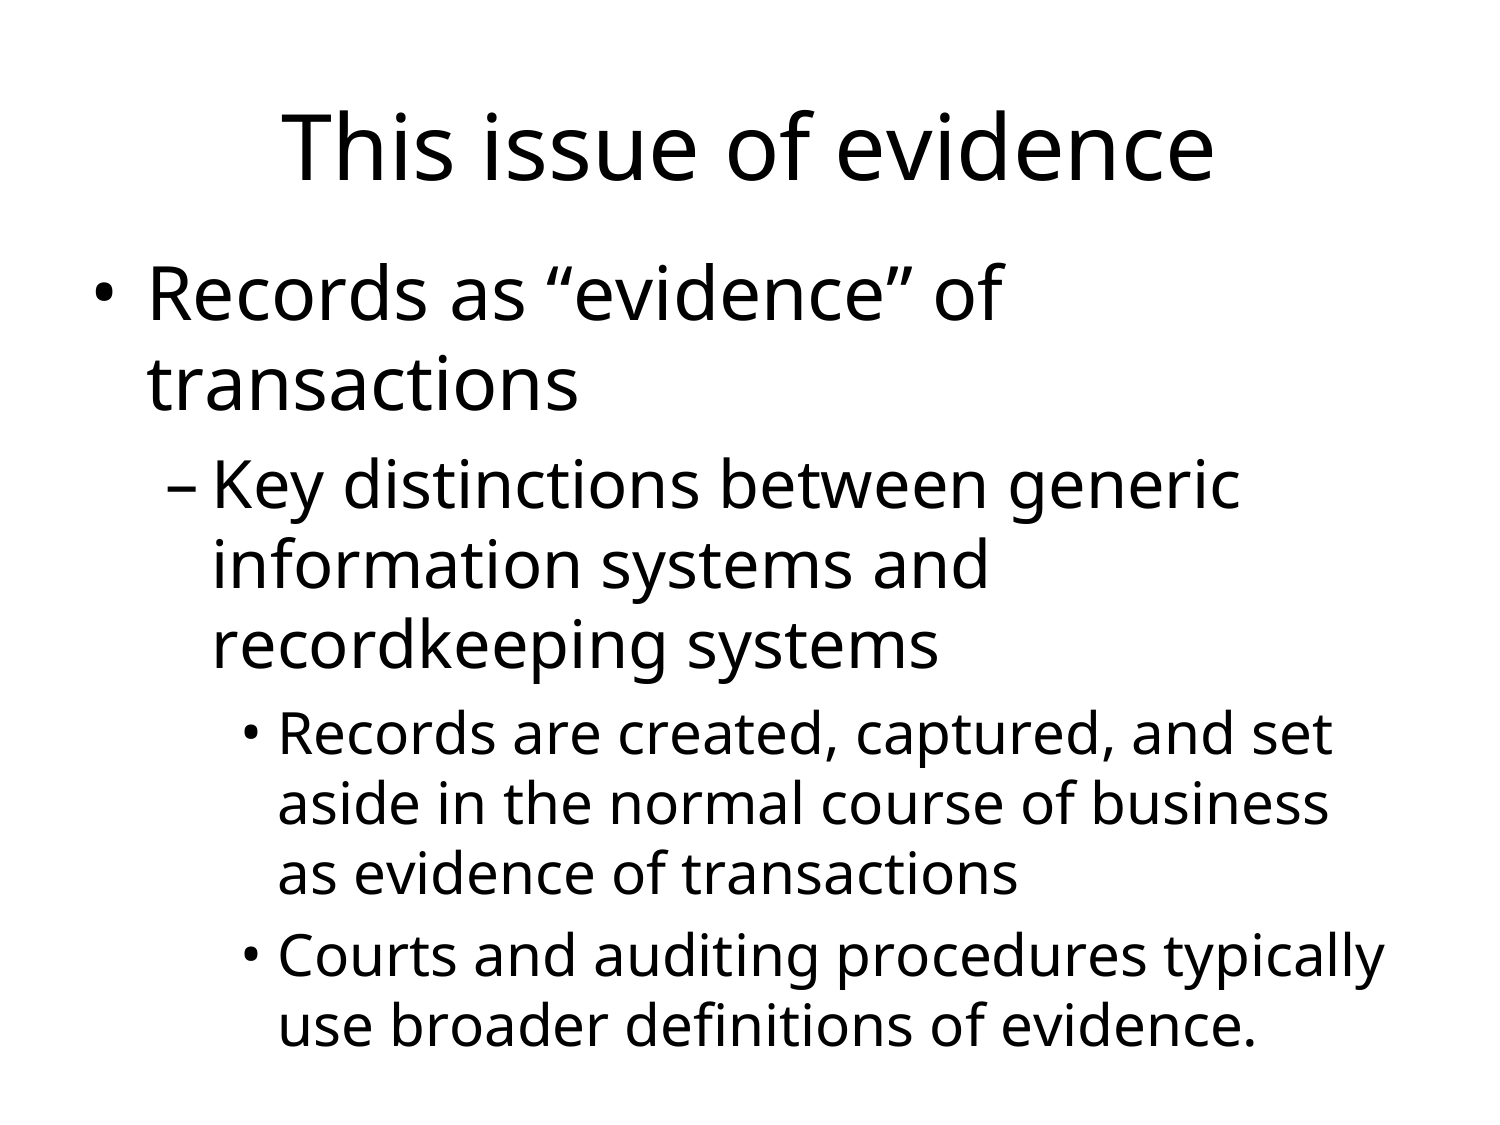

# This issue of evidence
Records as “evidence” of transactions
Key distinctions between generic information systems and recordkeeping systems
Records are created, captured, and set aside in the normal course of business as evidence of transactions
Courts and auditing procedures typically use broader definitions of evidence.